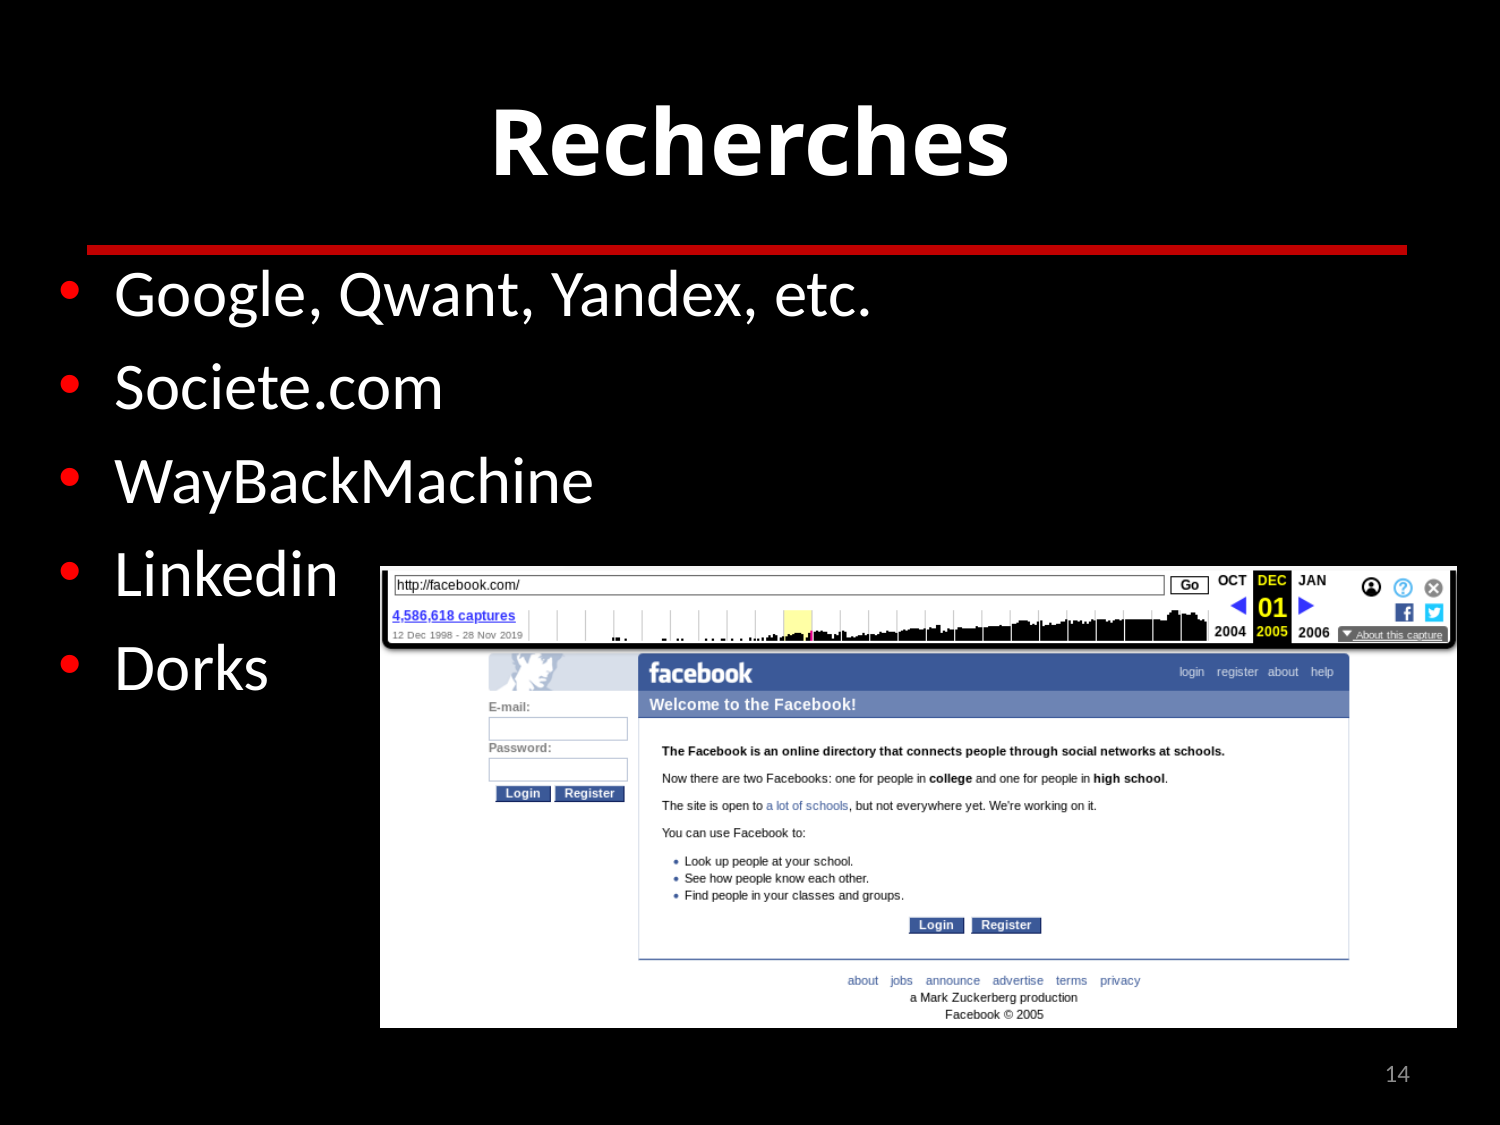

# Recherches
Google, Qwant, Yandex, etc.
Societe.com
WayBackMachine
Linkedin
Dorks